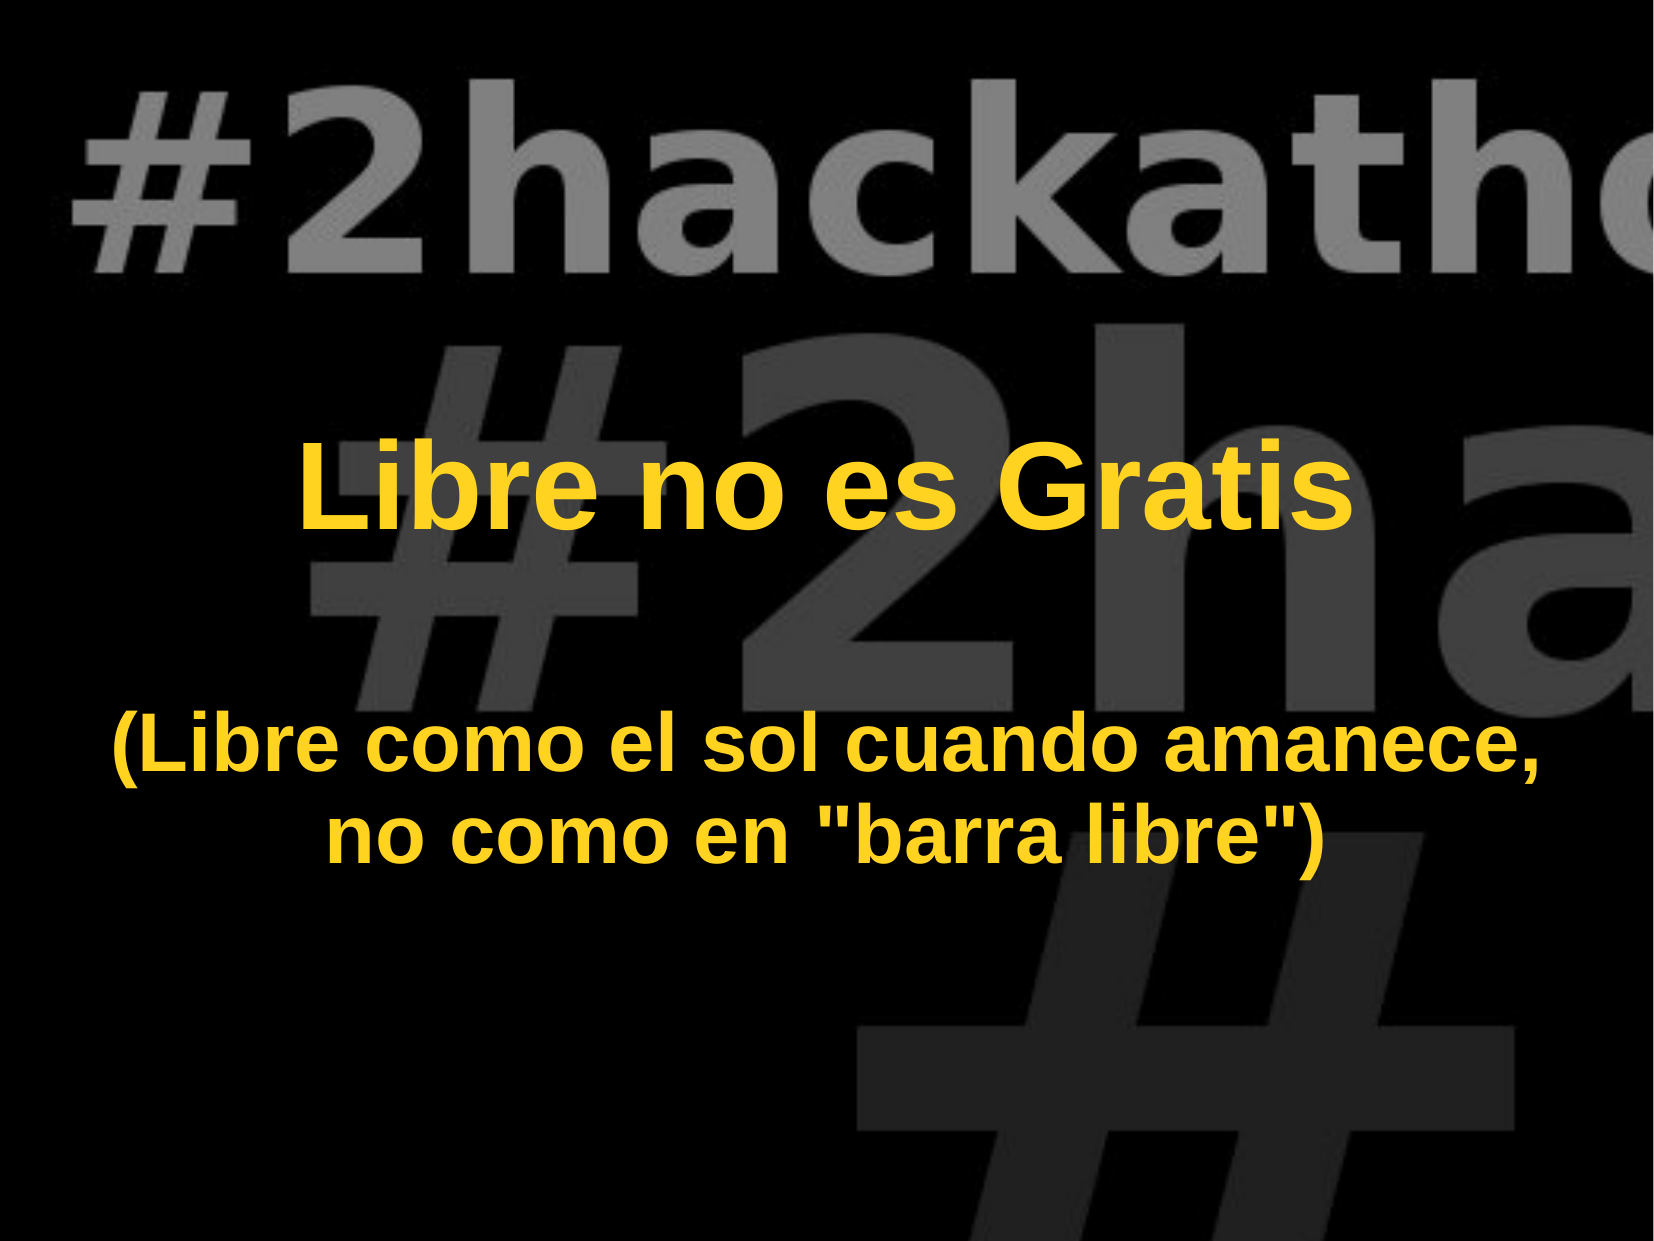

# Libre no es Gratis
(Libre como el sol cuando amanece, no como en "barra libre")